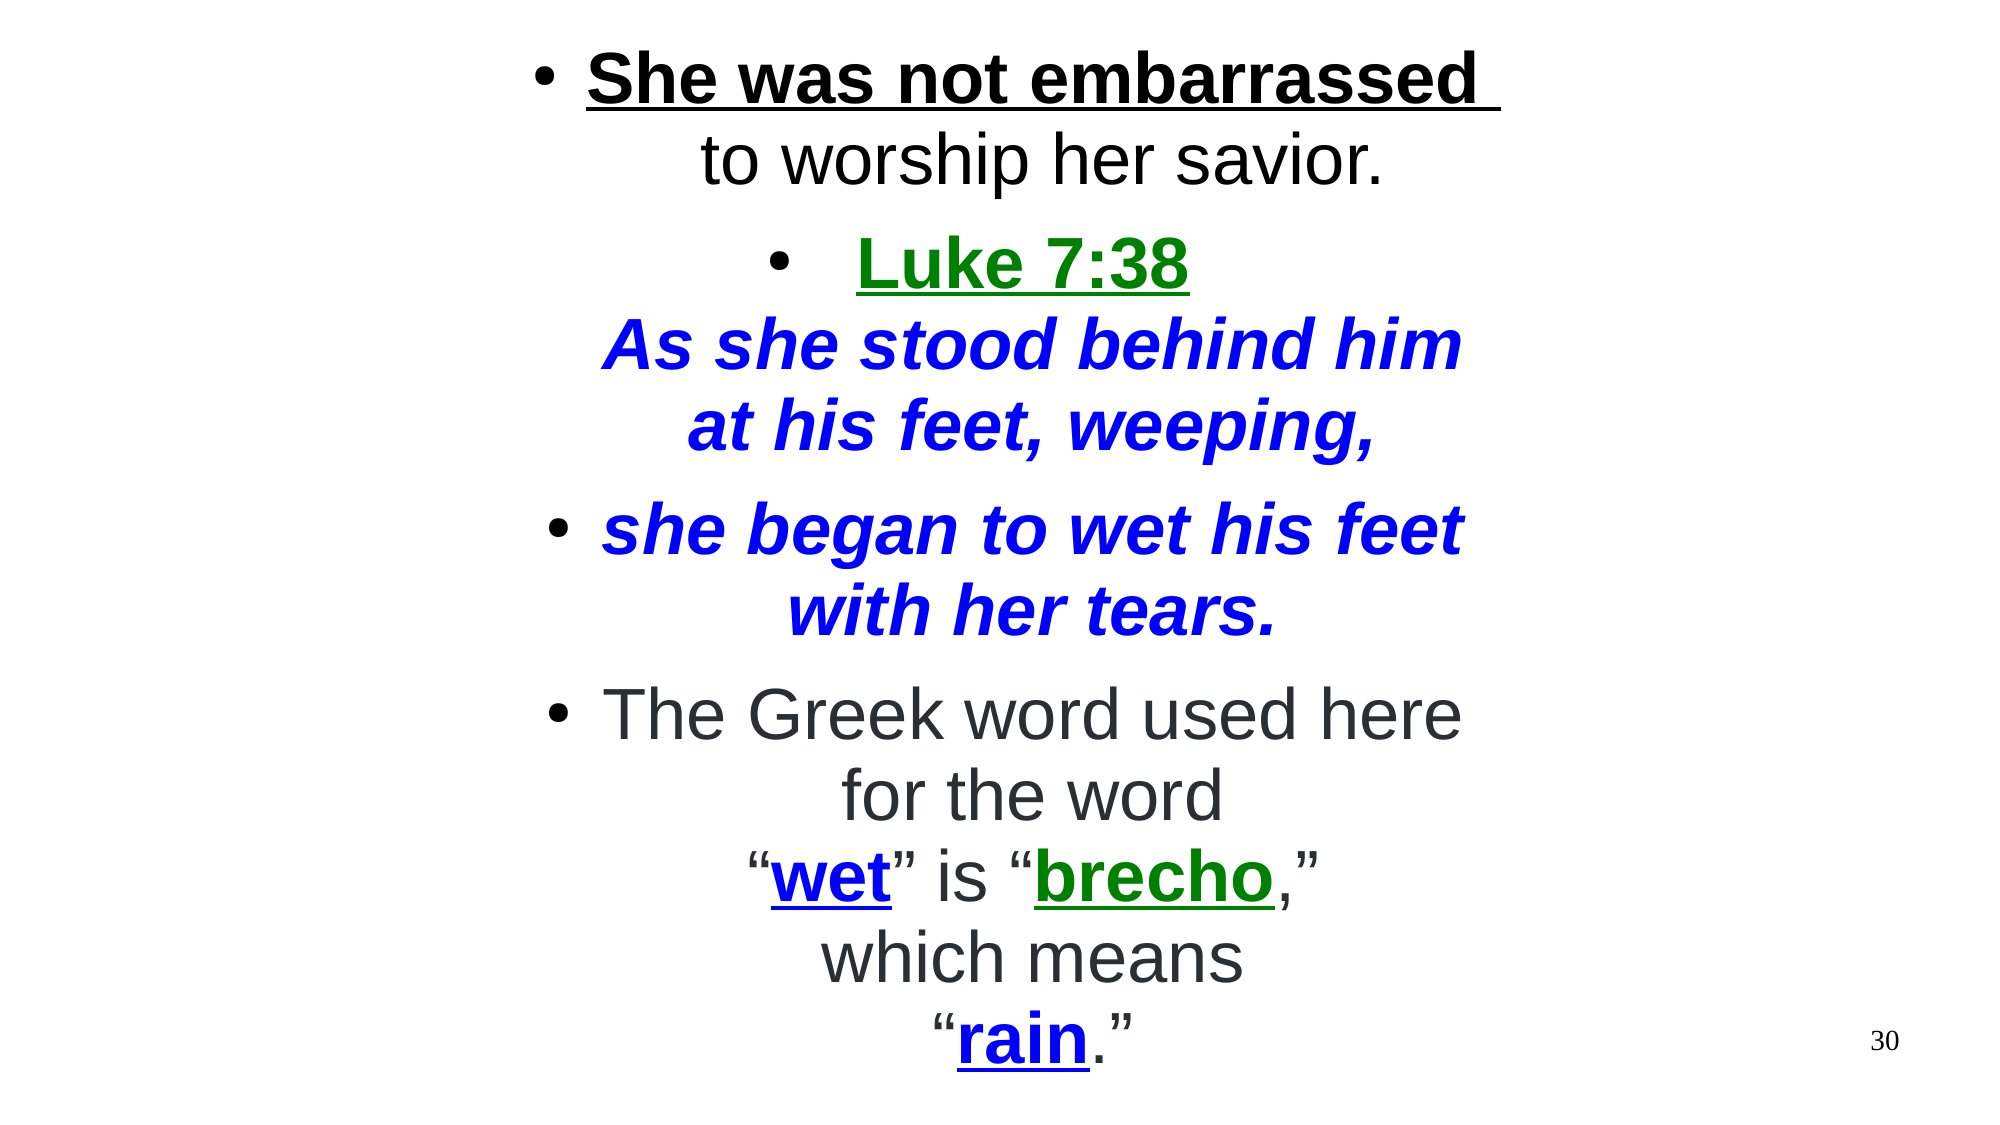

# She was not embarrassed to worship her savior.
Luke 7:38 
As she stood behind him
at his feet, weeping,
she began to wet his feet
with her tears.
The Greek word used here
for the word
“wet” is “brecho,”
which means
“rain.”
30